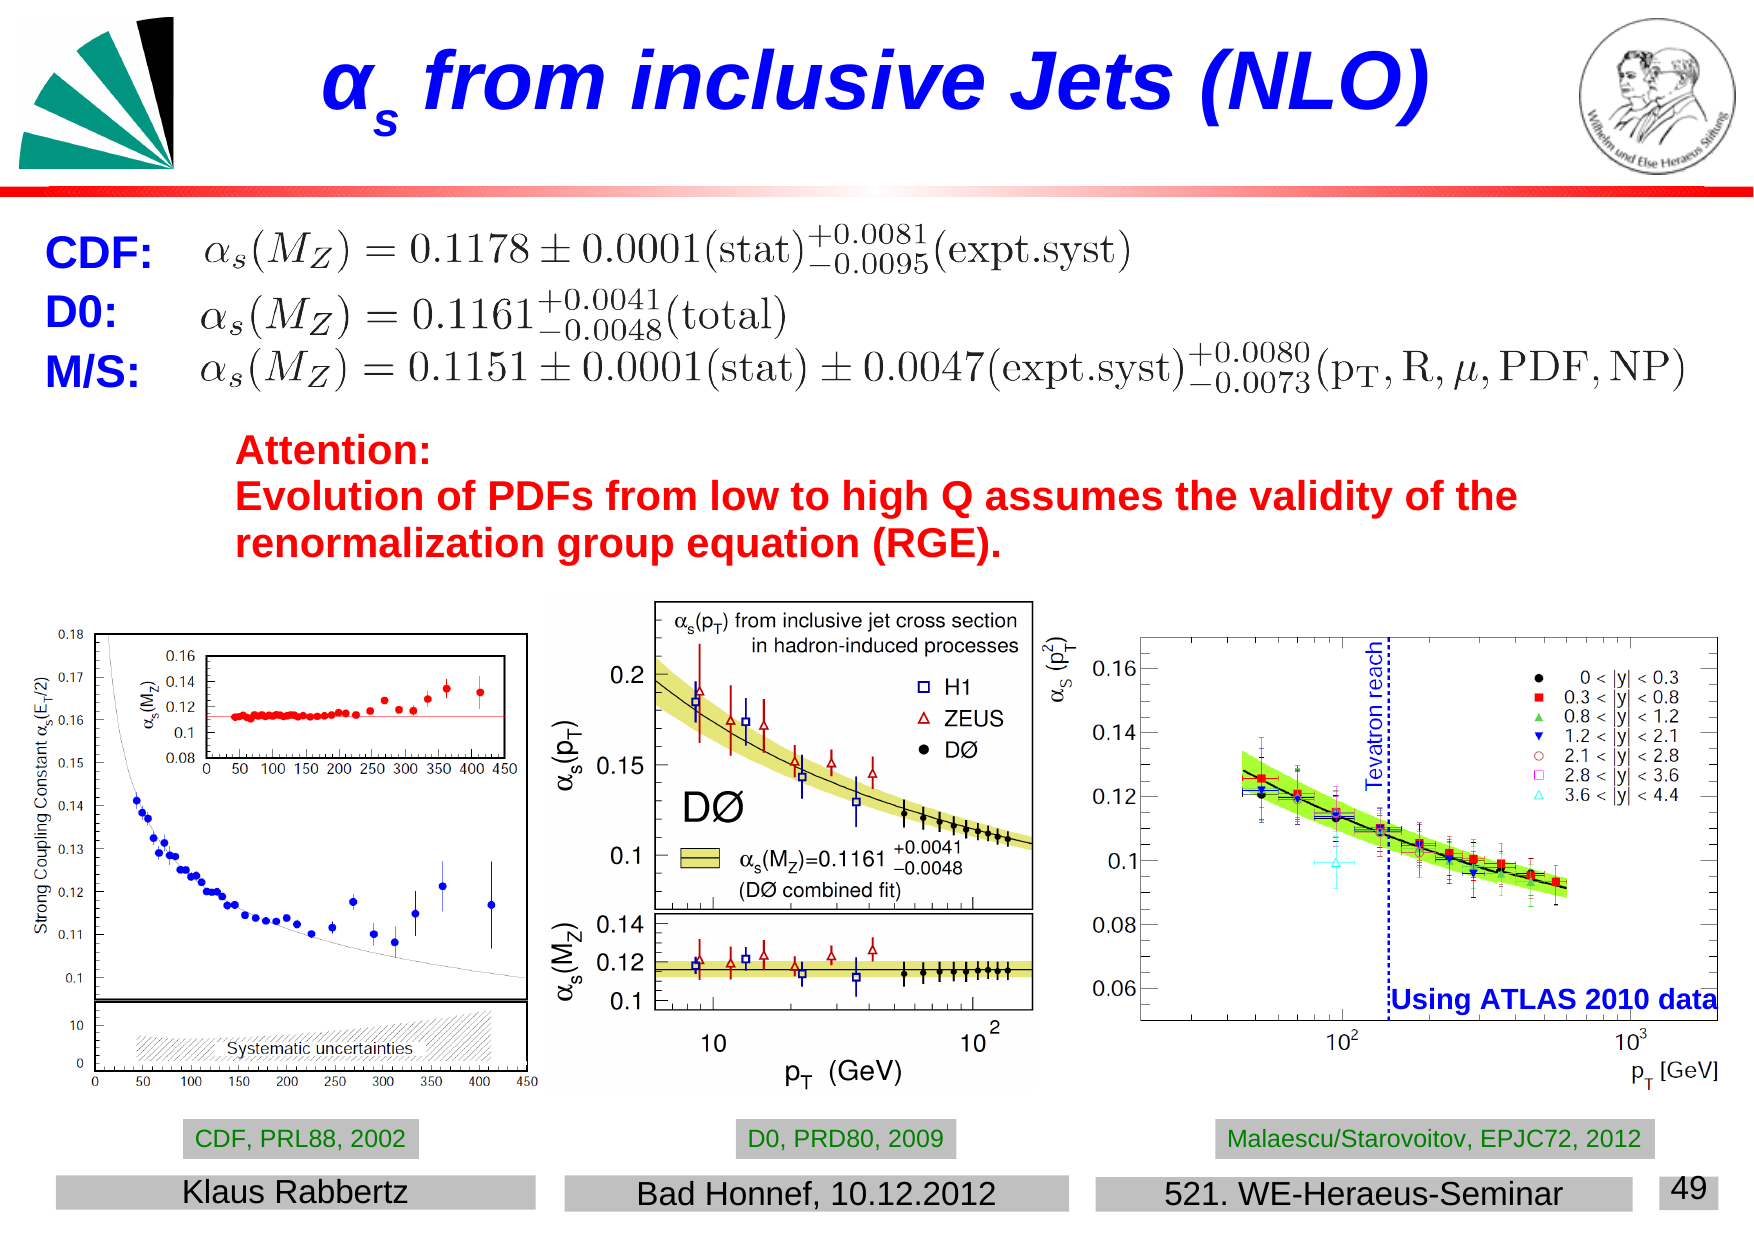

# αs from inclusive Jets (NLO)
CDF:
D0:
M/S:
Attention:
Evolution of PDFs from low to high Q assumes the validity of the
renormalization group equation (RGE).
Using ATLAS 2010 data
CDF, PRL88, 2002
D0, PRD80, 2009
Malaescu/Starovoitov, EPJC72, 2012